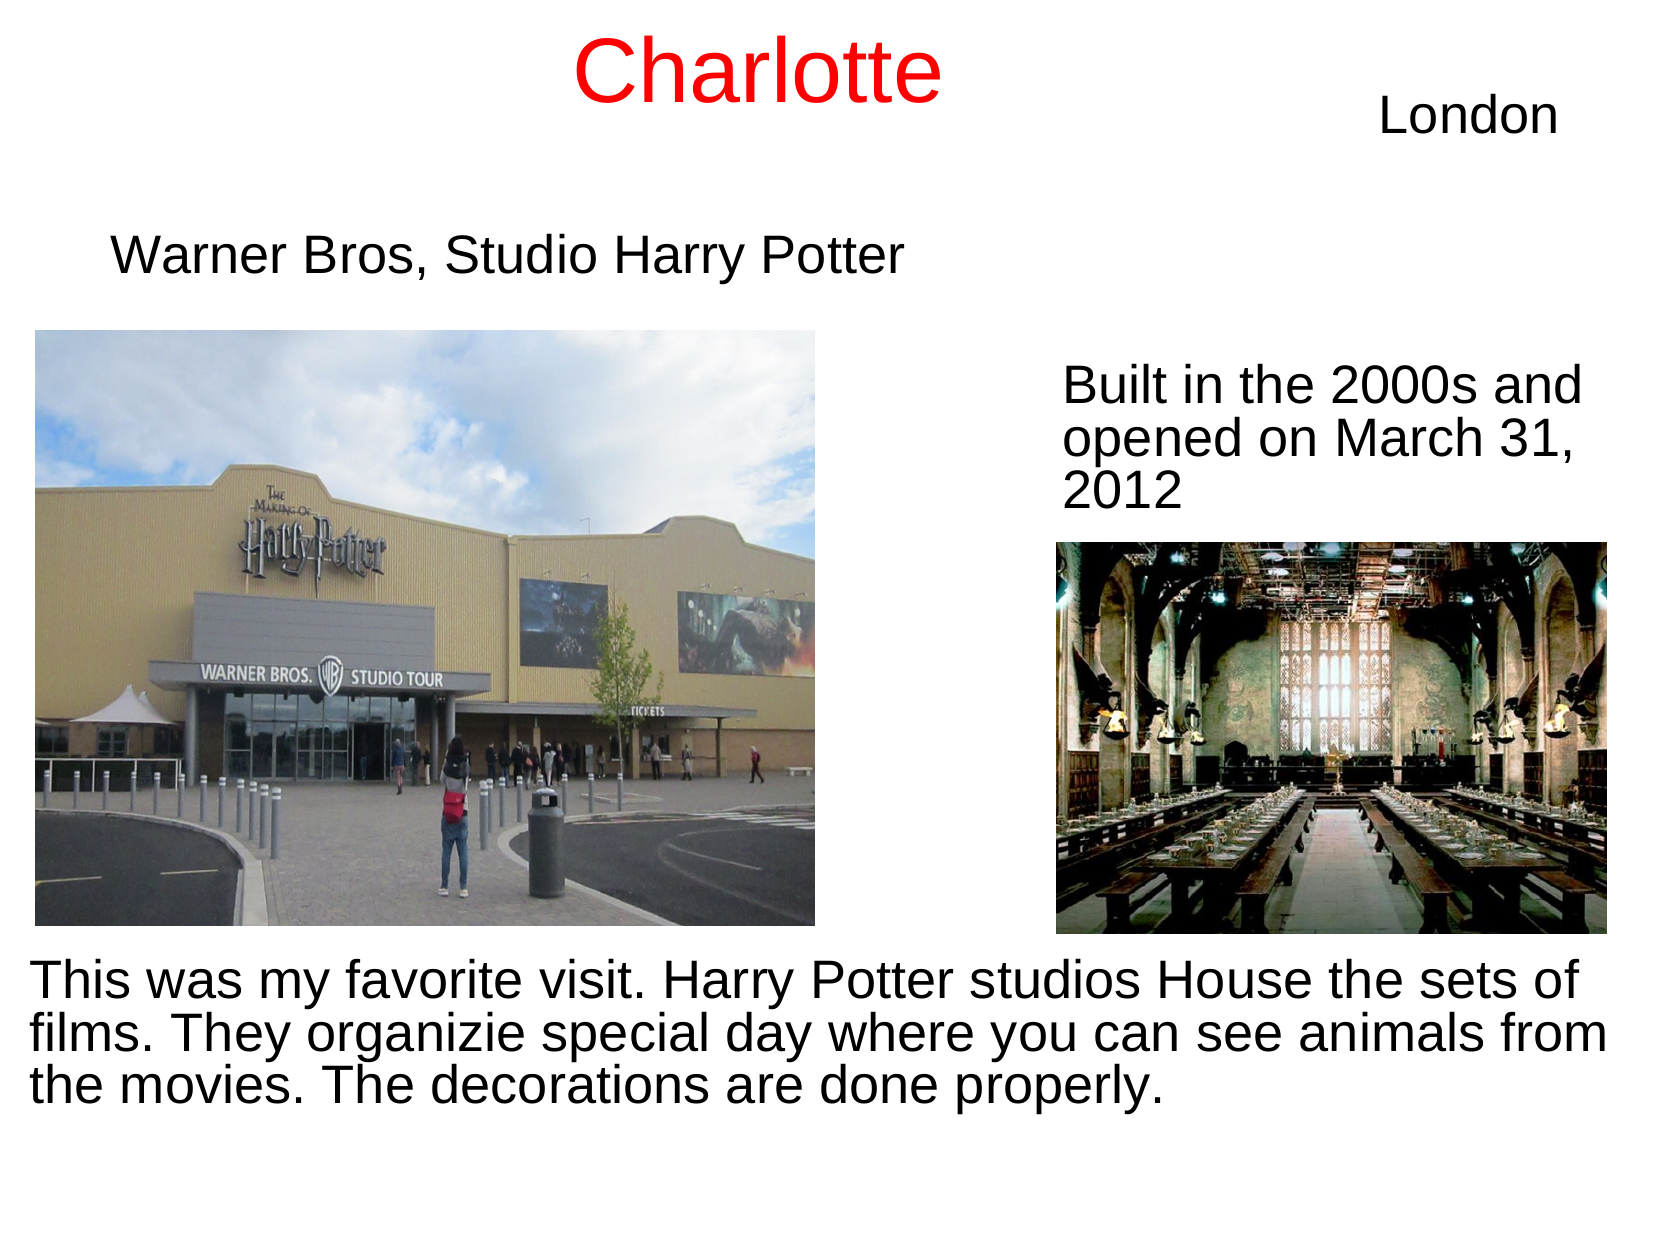

Charlotte
London
Warner Bros, Studio Harry Potter
Built in the 2000s and opened on March 31, 2012
This was my favorite visit. Harry Potter studios House the sets of films. They organizie special day where you can see animals from the movies. The decorations are done properly.